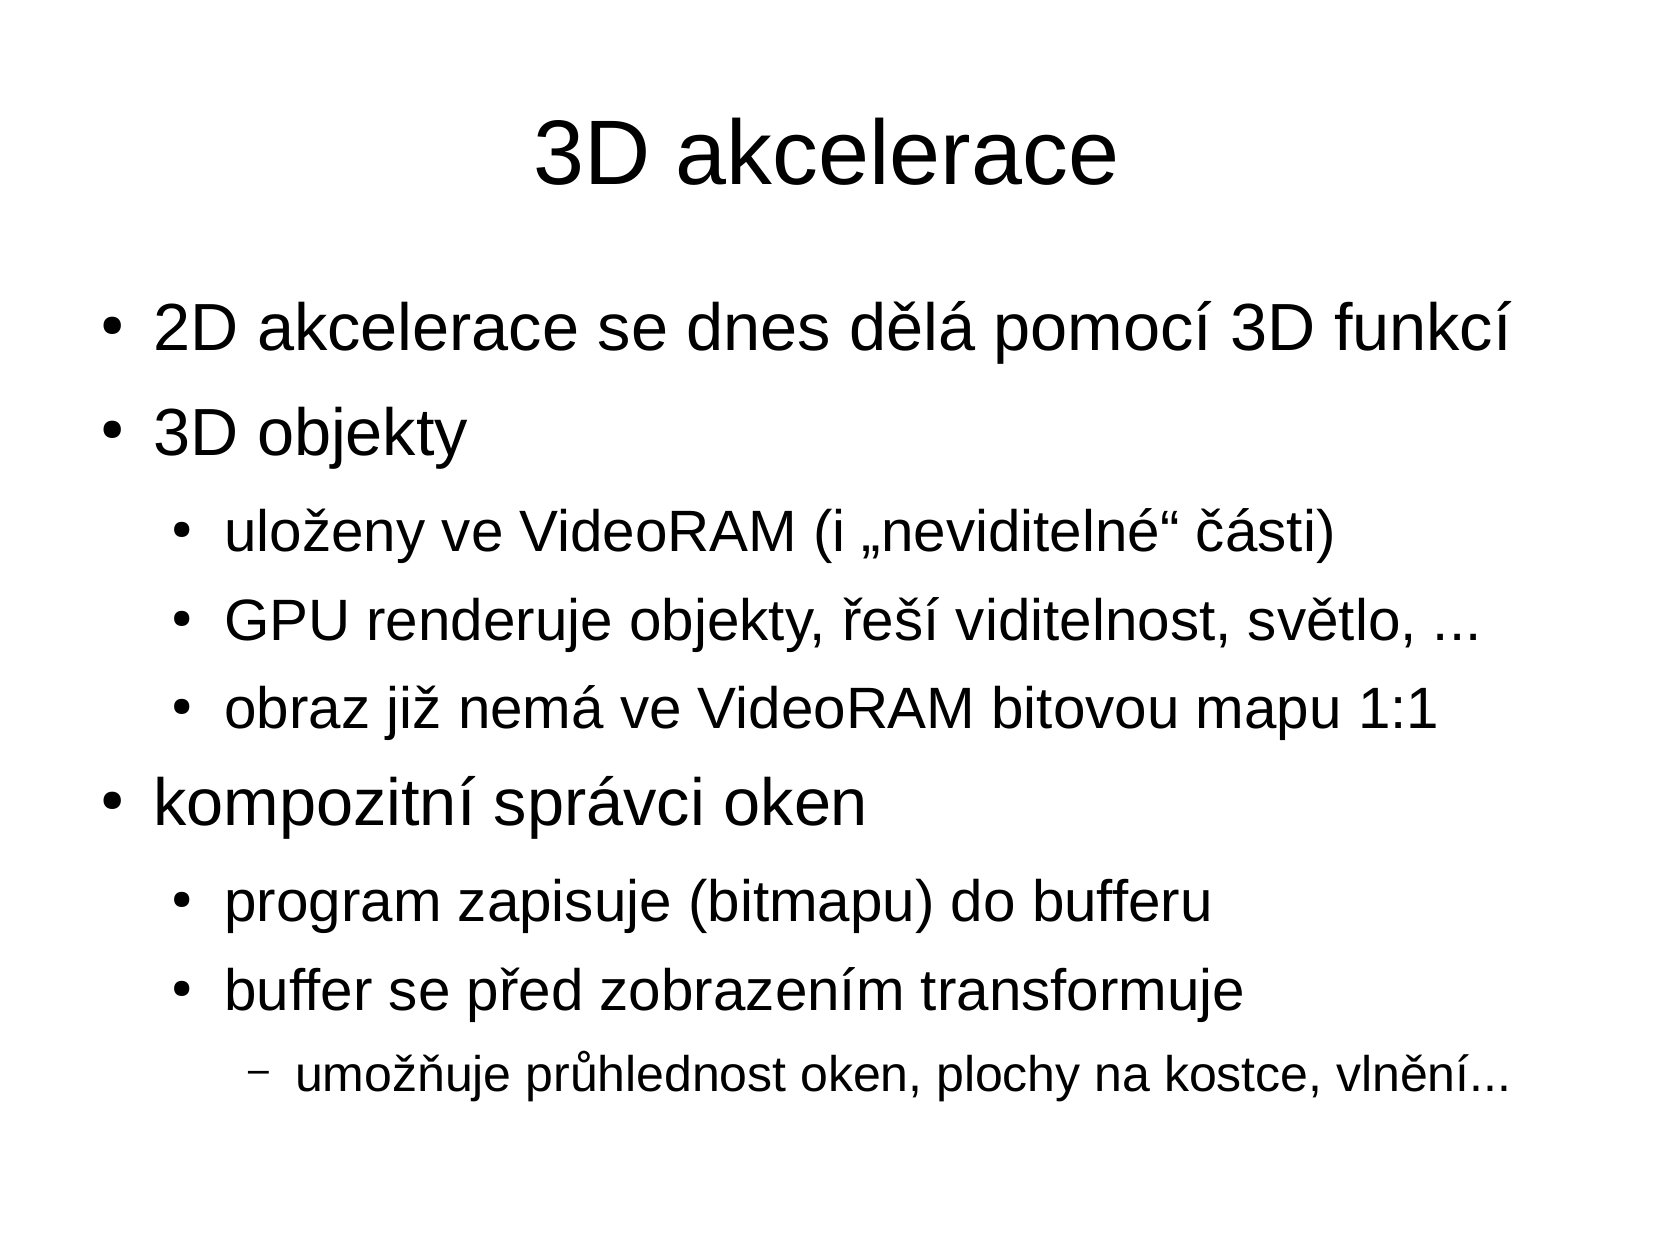

# 3D akcelerace
2D akcelerace se dnes dělá pomocí 3D funkcí
3D objekty
uloženy ve VideoRAM (i „neviditelné“ části)
GPU renderuje objekty, řeší viditelnost, světlo, ...
obraz již nemá ve VideoRAM bitovou mapu 1:1
kompozitní správci oken
program zapisuje (bitmapu) do bufferu
buffer se před zobrazením transformuje
umožňuje průhlednost oken, plochy na kostce, vlnění...